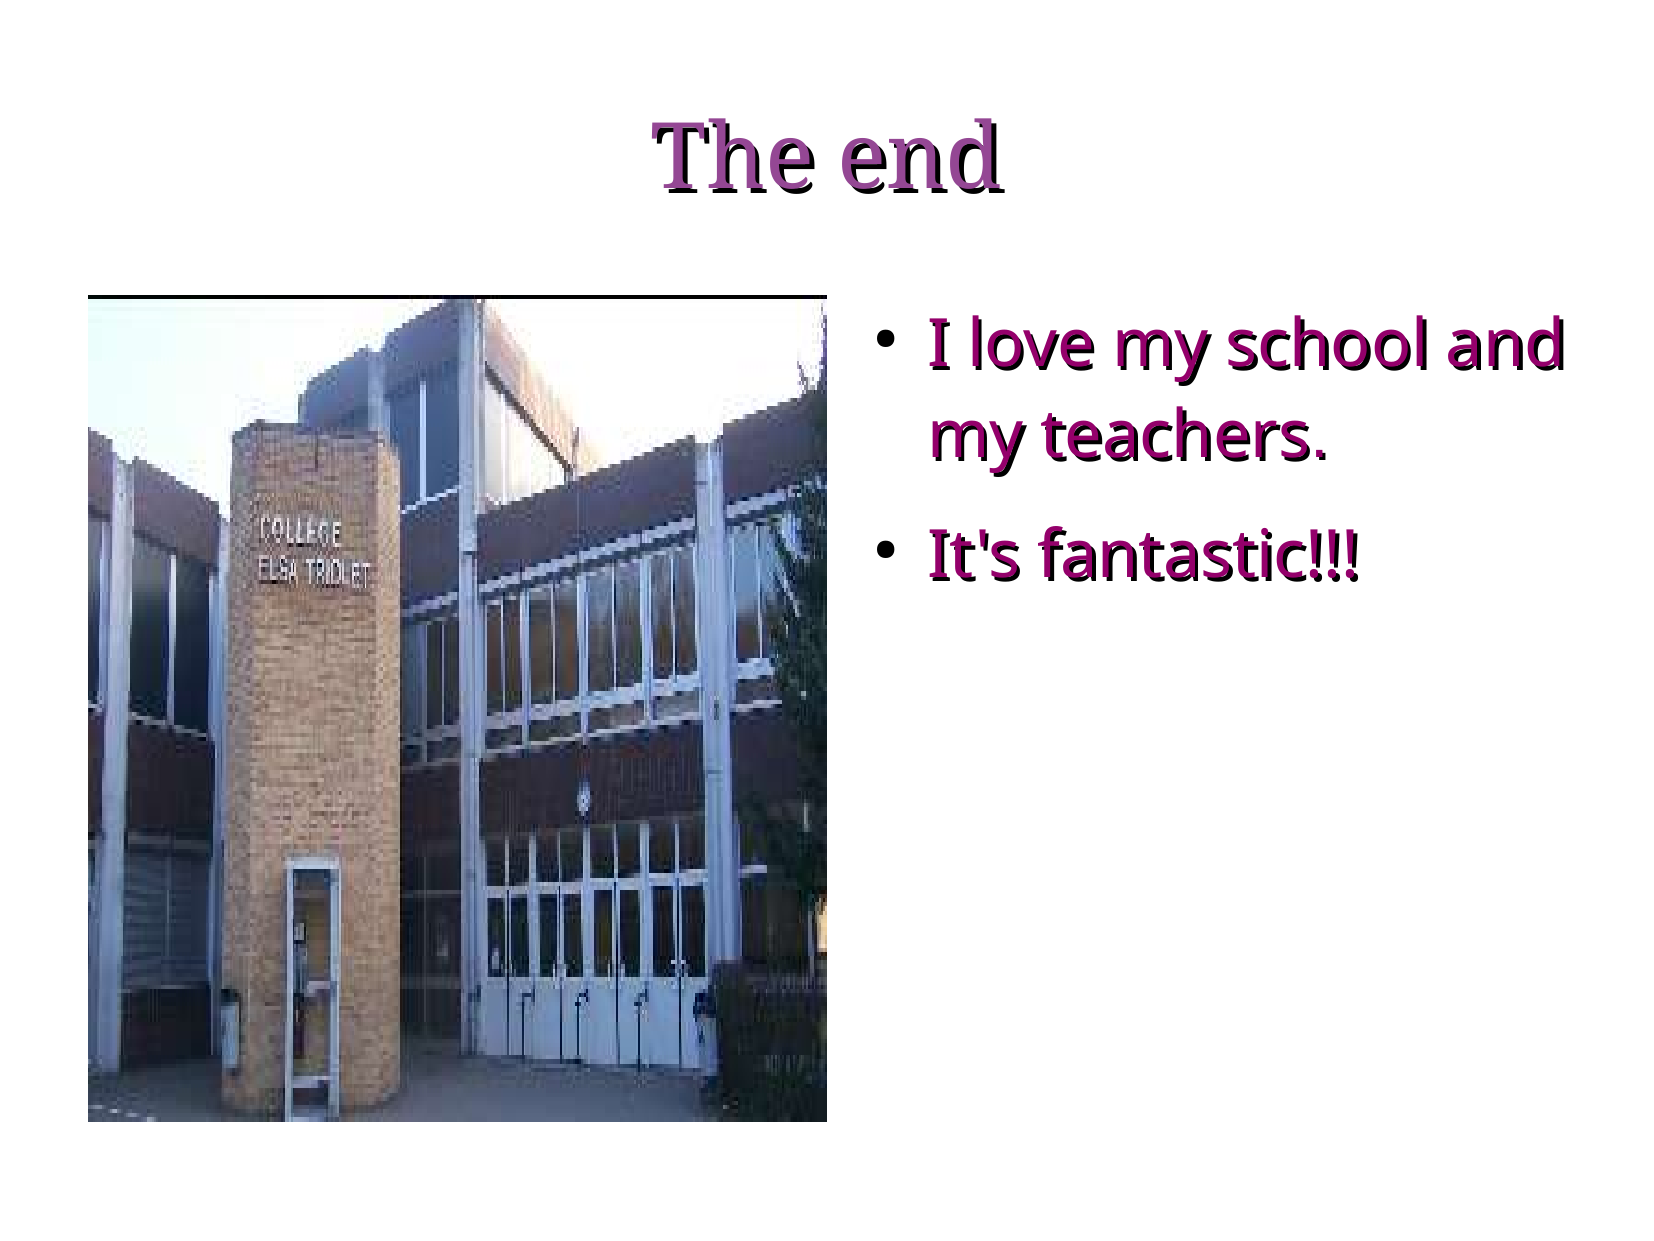

# The end
I love my school and my teachers.
It's fantastic!!!